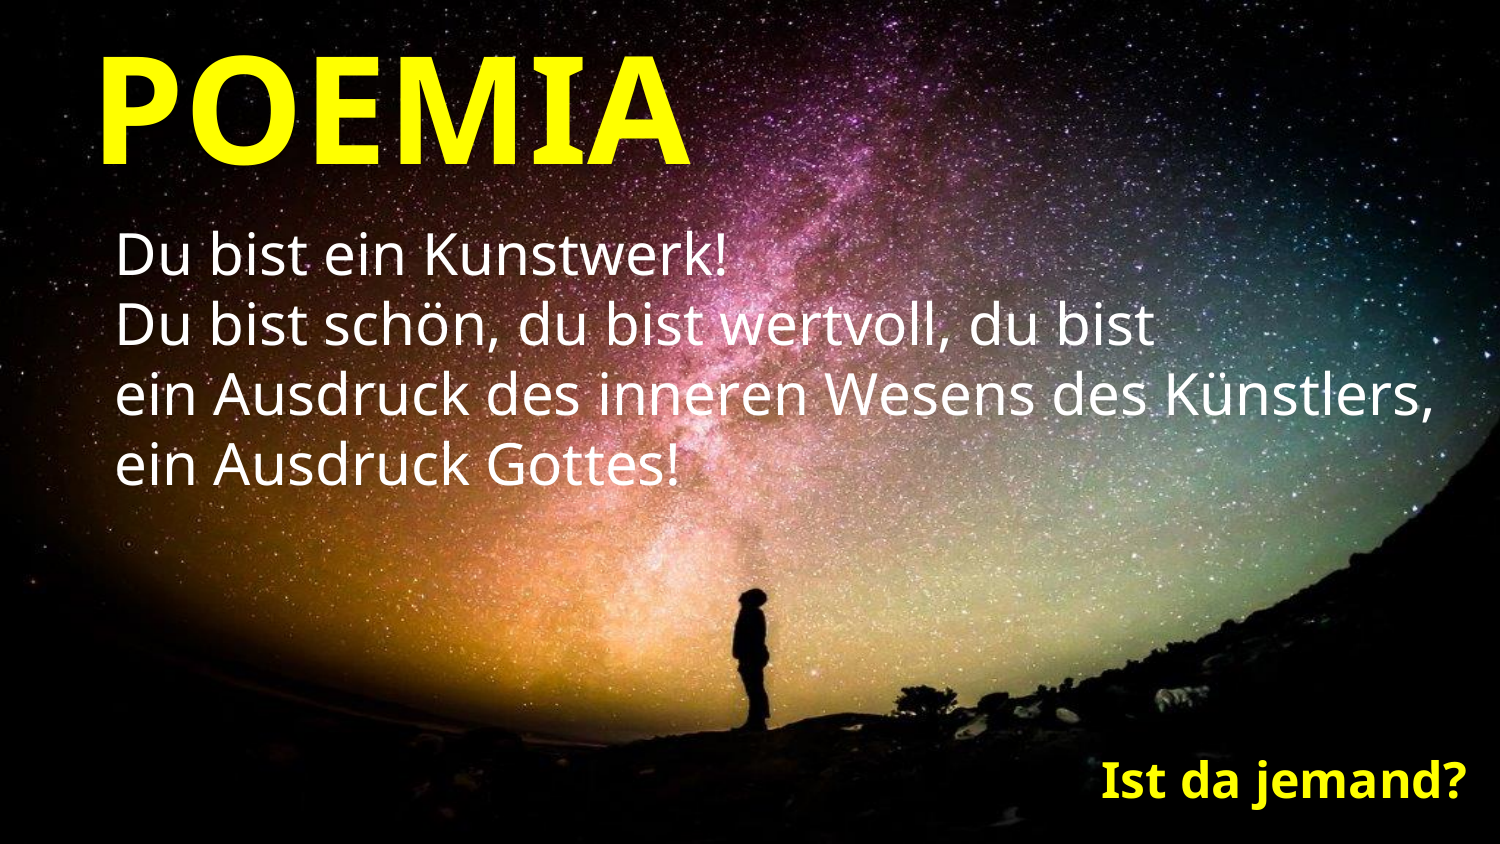

# POEMIA
Du bist ein Kunstwerk!
Du bist schön, du bist wertvoll, du bist
ein Ausdruck des inneren Wesens des Künstlers, ein Ausdruck Gottes!
Ist da jemand?